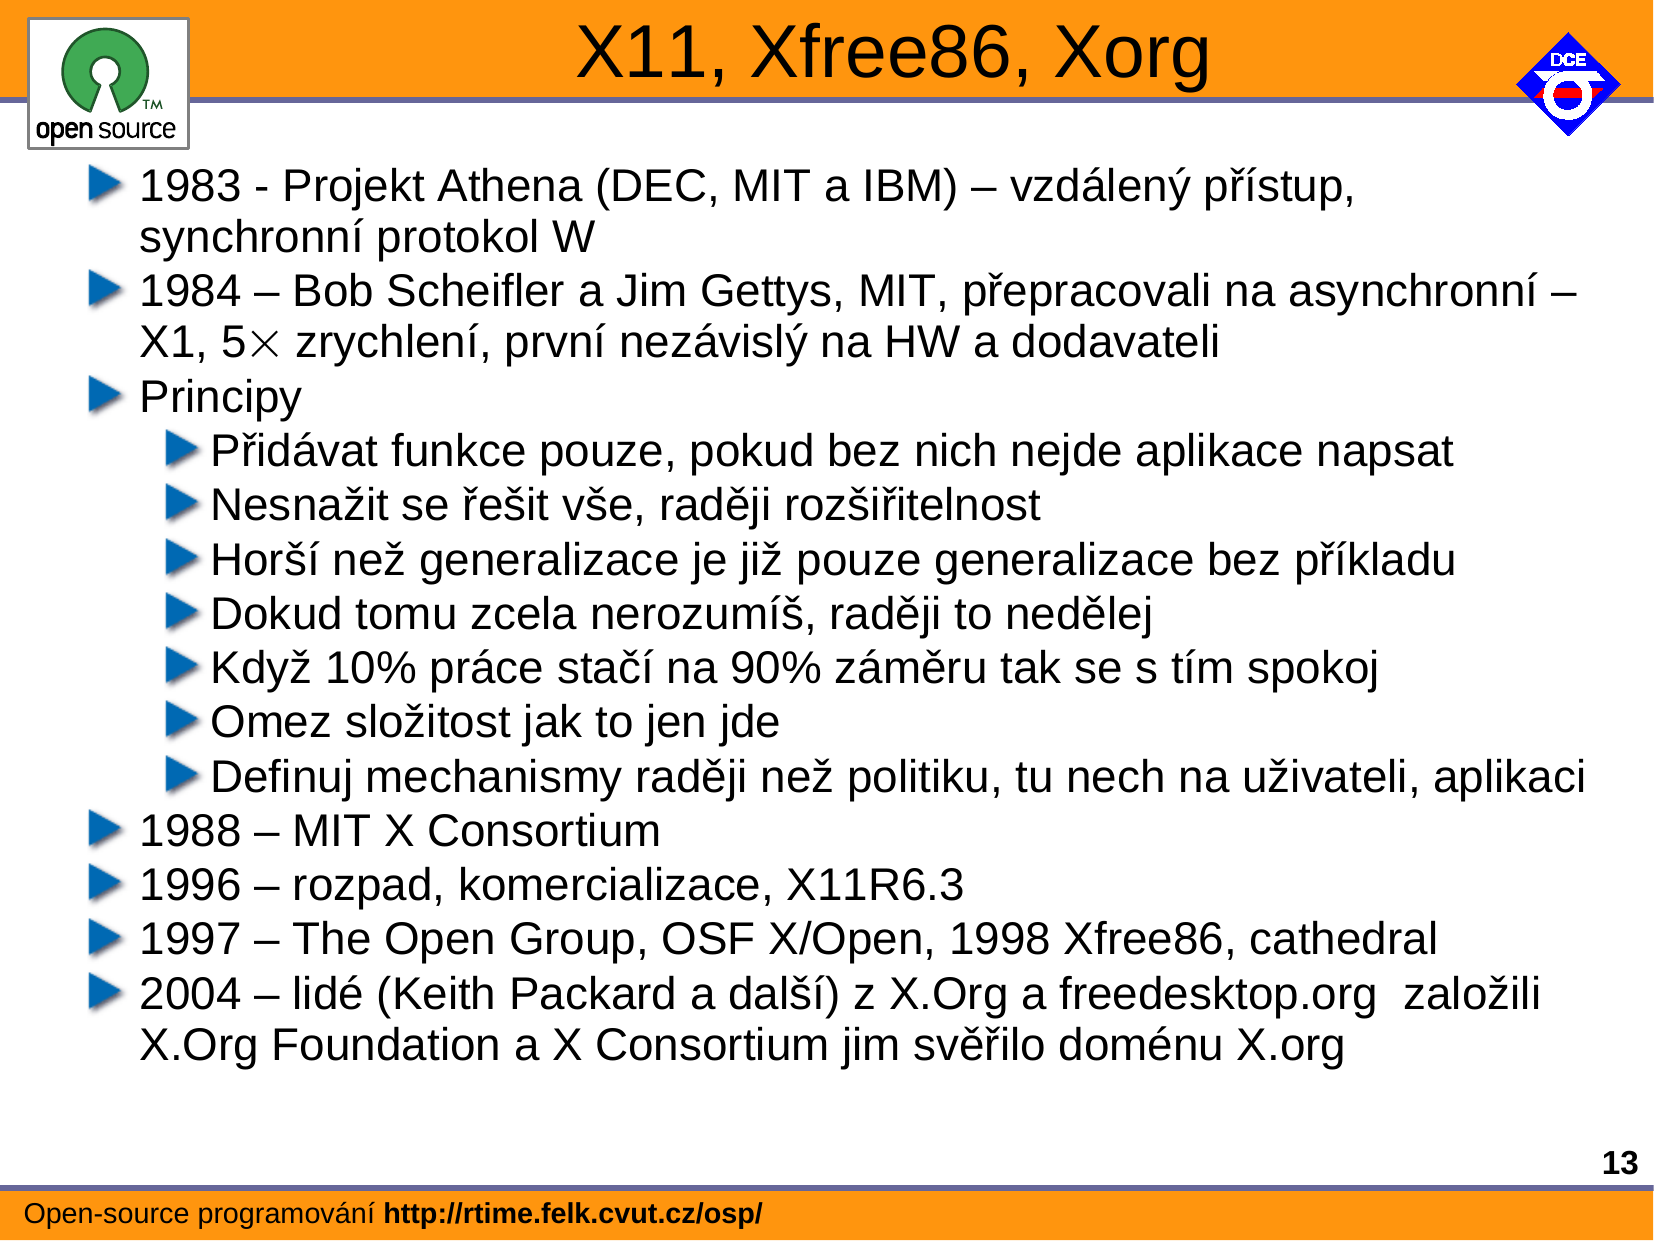

# X11, Xfree86, Xorg
1983 - Projekt Athena (DEC, MIT a IBM) – vzdálený přístup, synchronní protokol W
1984 – Bob Scheifler a Jim Gettys, MIT, přepracovali na asynchronní – X1, 5× zrychlení, první nezávislý na HW a dodavateli
Principy
Přidávat funkce pouze, pokud bez nich nejde aplikace napsat
Nesnažit se řešit vše, raději rozšiřitelnost
Horší než generalizace je již pouze generalizace bez příkladu
Dokud tomu zcela nerozumíš, raději to nedělej
Když 10% práce stačí na 90% záměru tak se s tím spokoj
Omez složitost jak to jen jde
Definuj mechanismy raději než politiku, tu nech na uživateli, aplikaci
1988 – MIT X Consortium
1996 – rozpad, komercializace, X11R6.3
1997 – The Open Group, OSF X/Open, 1998 Xfree86, cathedral
2004 – lidé (Keith Packard a další) z X.Org a freedesktop.org založili X.Org Foundation a X Consortium jim svěřilo doménu X.org